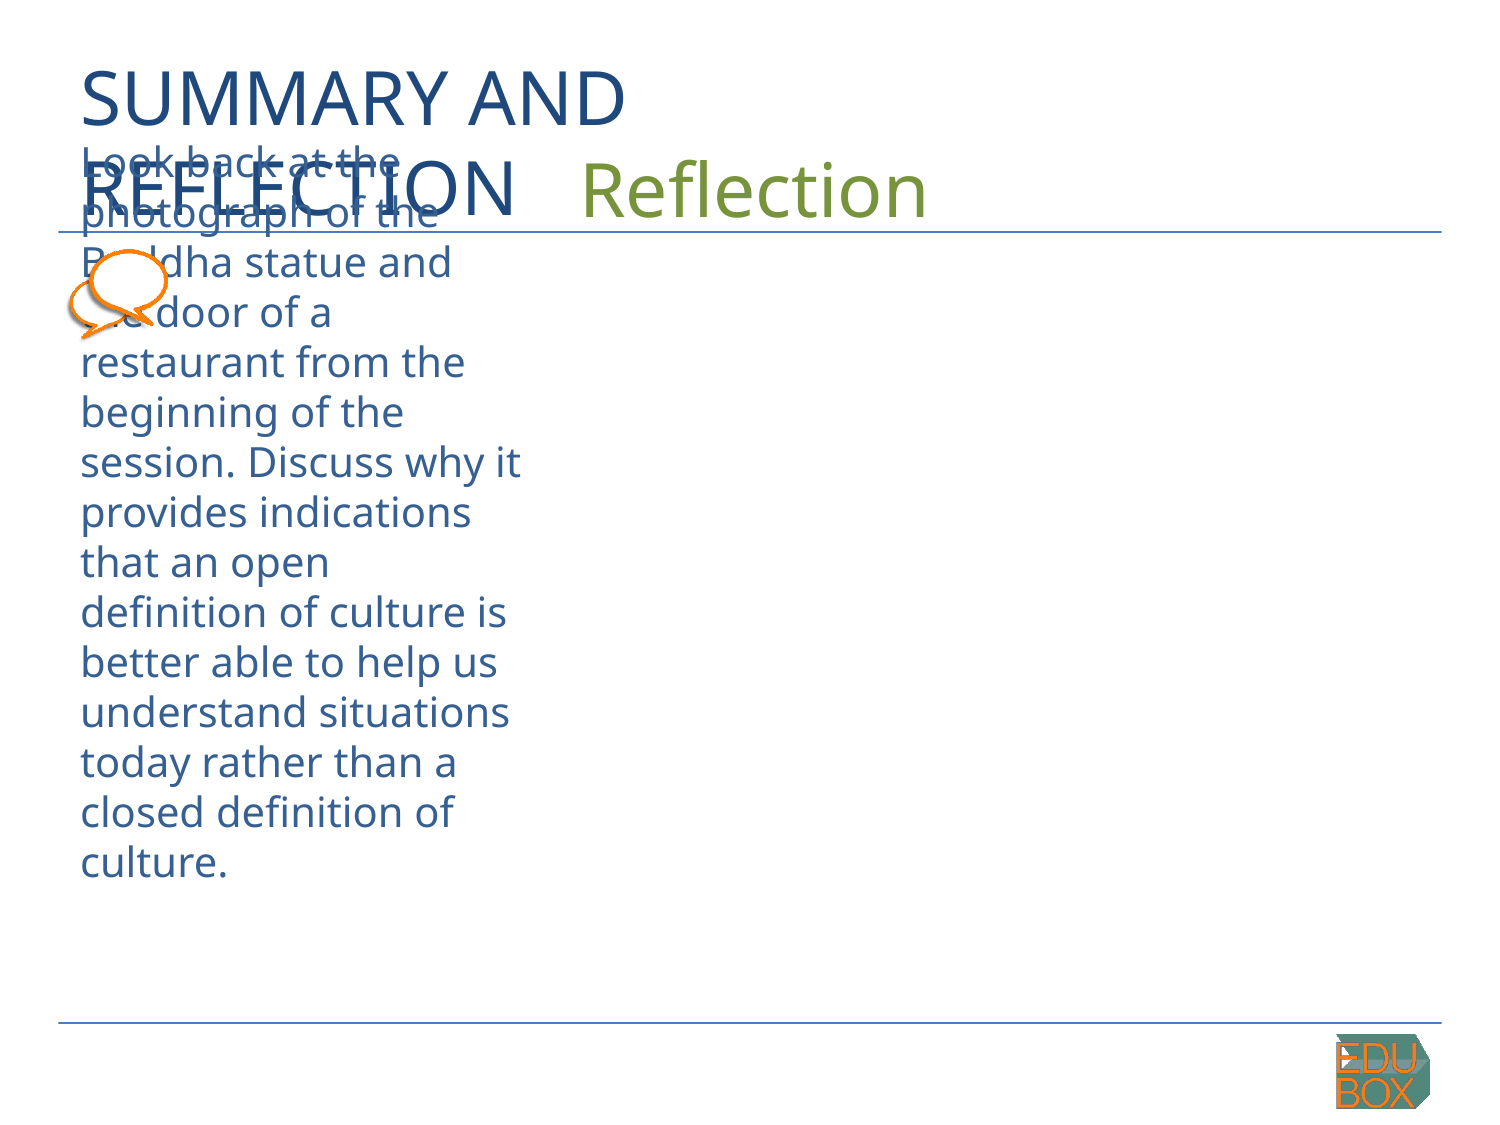

# SUMMARY AND REFLECTION
Look back at the photograph of the Buddha statue and the door of a restaurant from the beginning of the session. Discuss why it provides indications that an open definition of culture is better able to help us understand situations today rather than a closed definition of culture.
Reflection